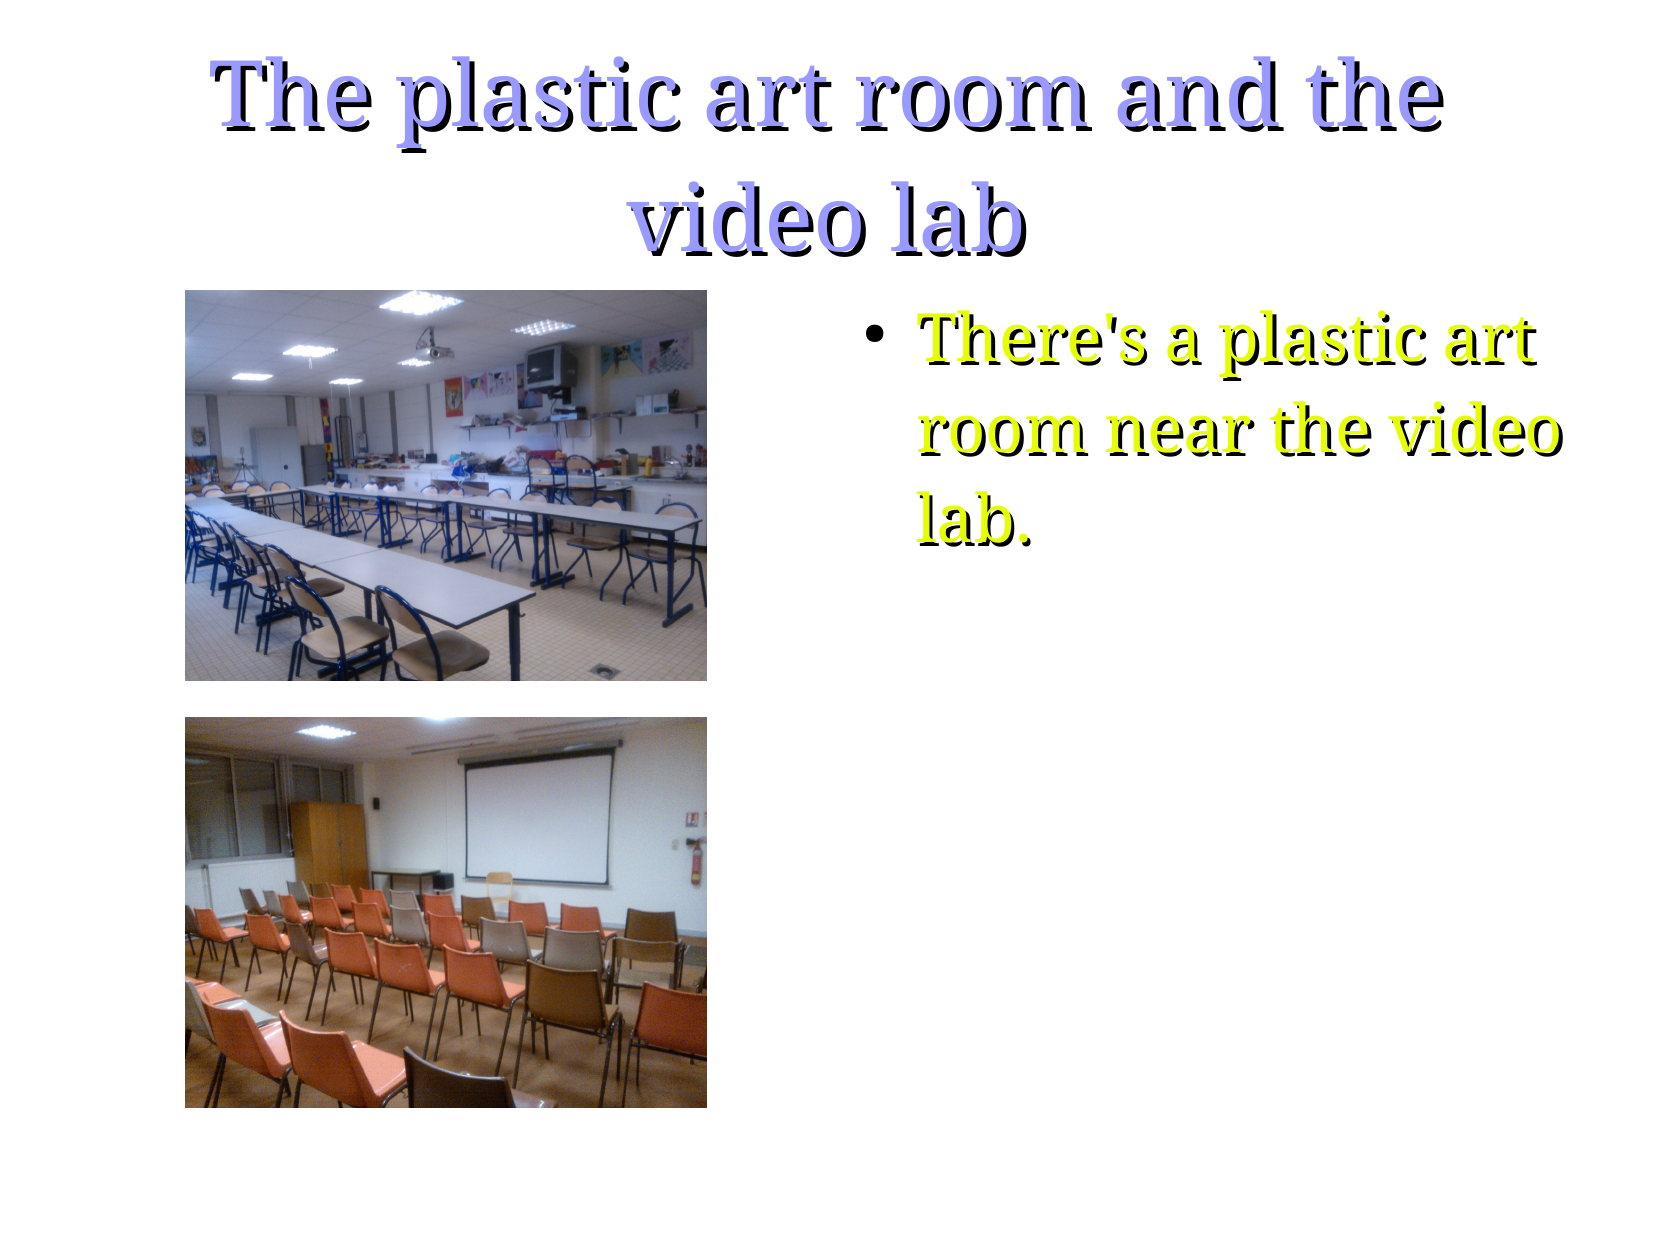

# The plastic art room and the video lab
There's a plastic art room near the video lab.